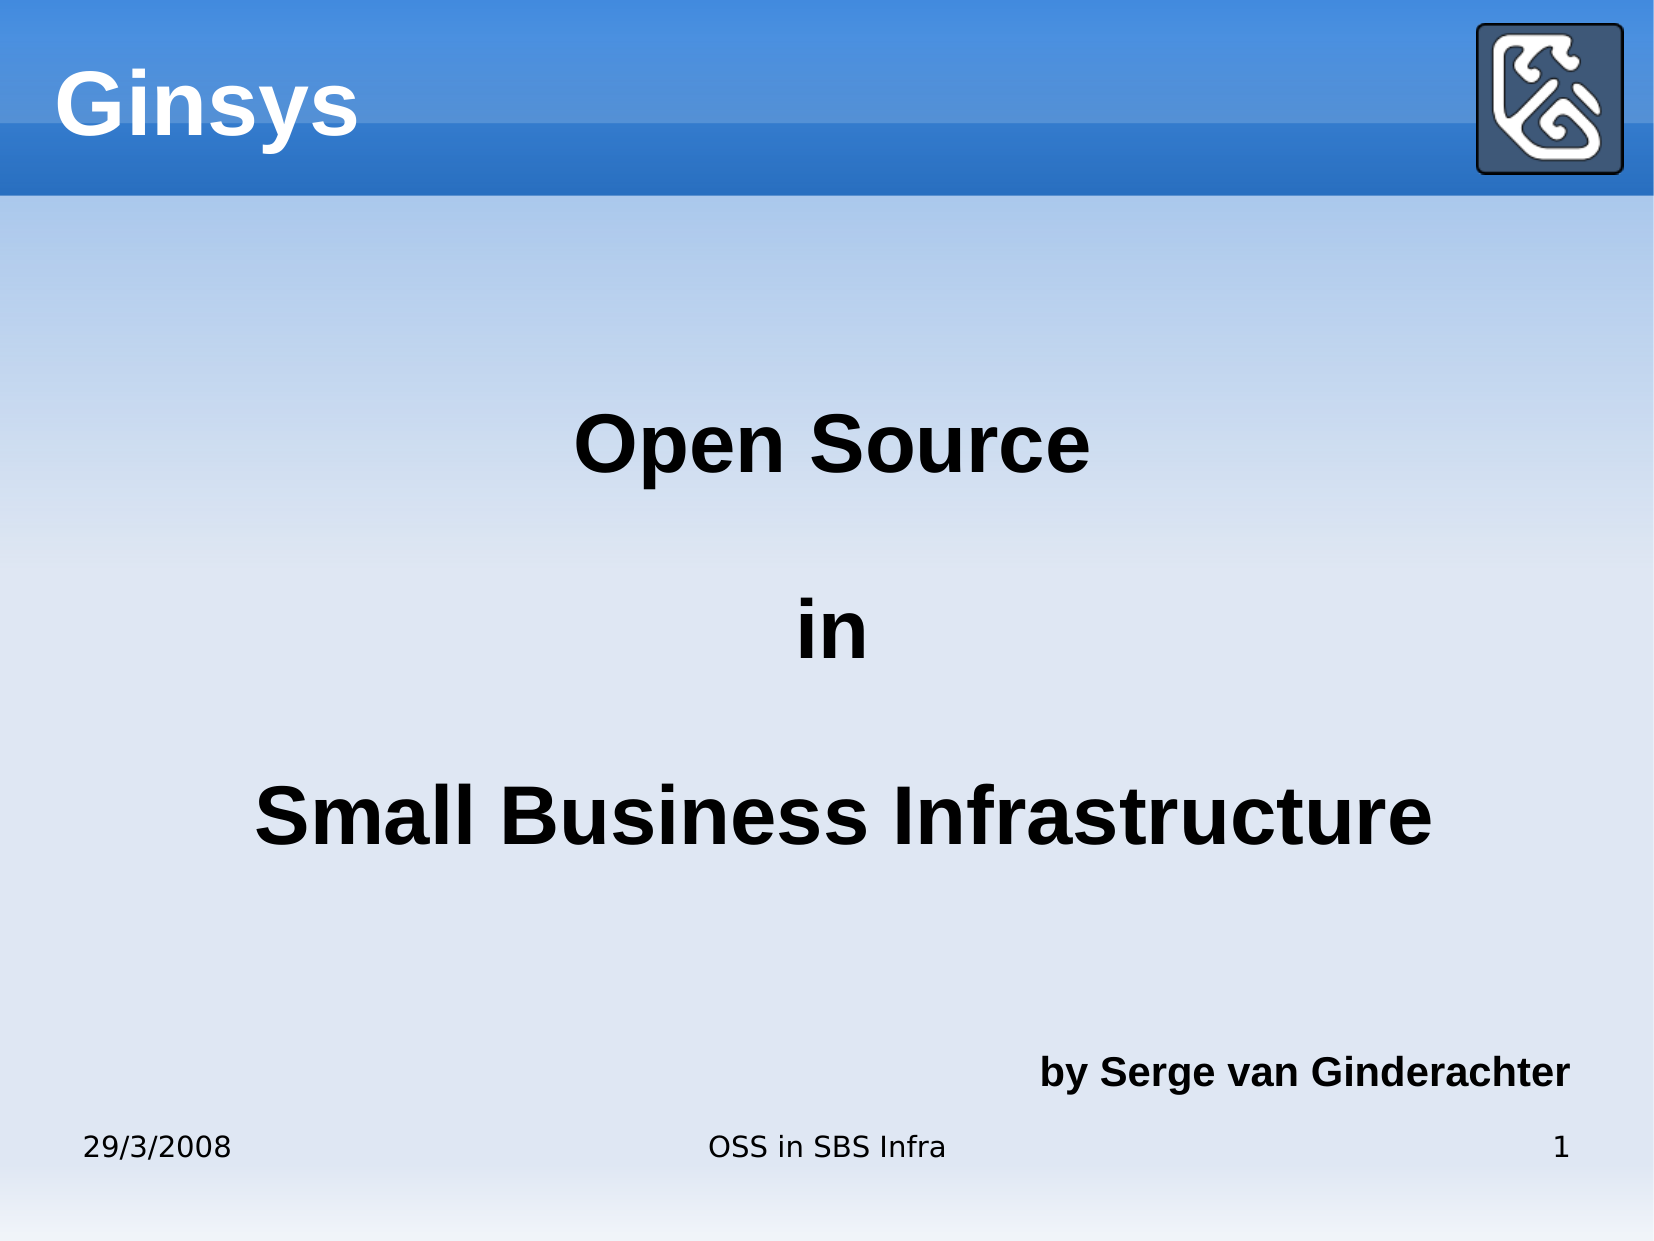

# Ginsys
Open Source
in
Small Business Infrastructure
by Serge van Ginderachter
29/3/2008
OSS in SBS Infra
1